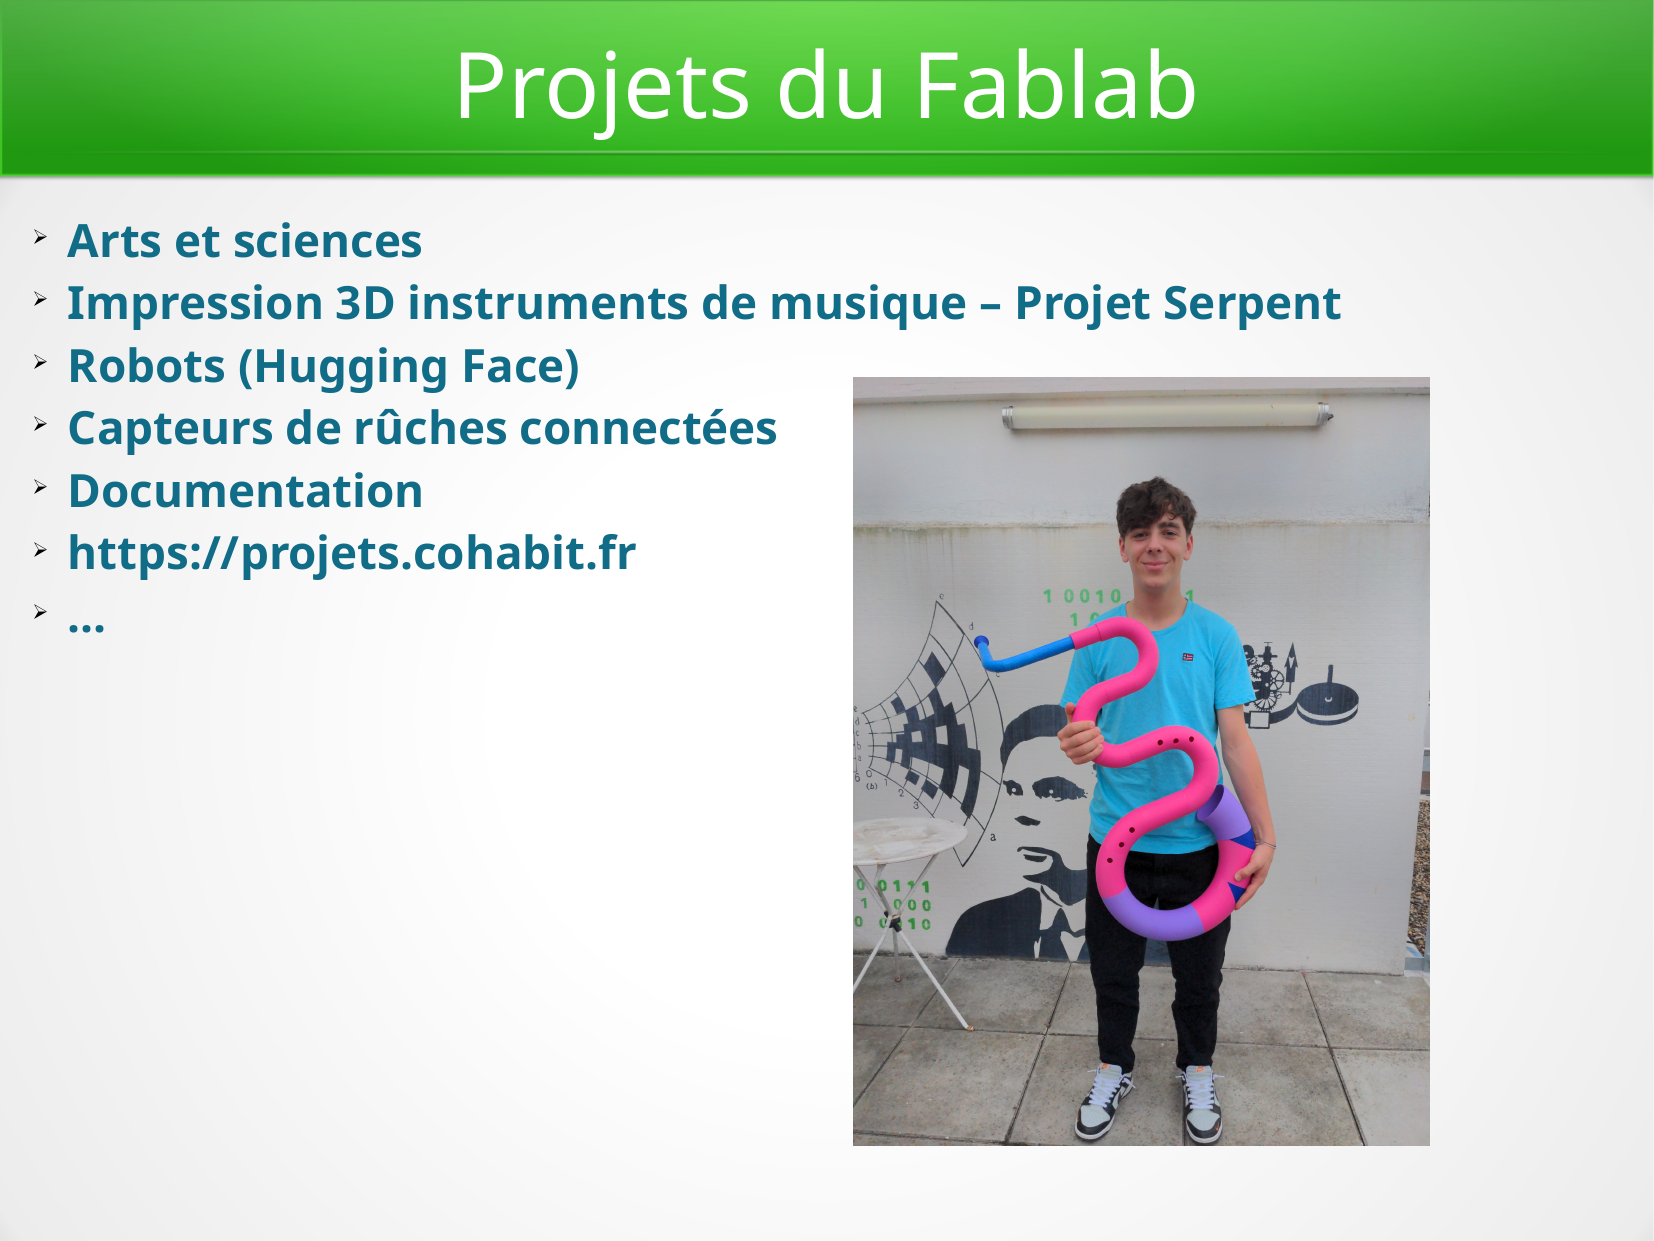

# Projets du Fablab
Arts et sciences
Impression 3D instruments de musique – Projet Serpent
Robots (Hugging Face)
Capteurs de rûches connectées
Documentation
https://projets.cohabit.fr
...